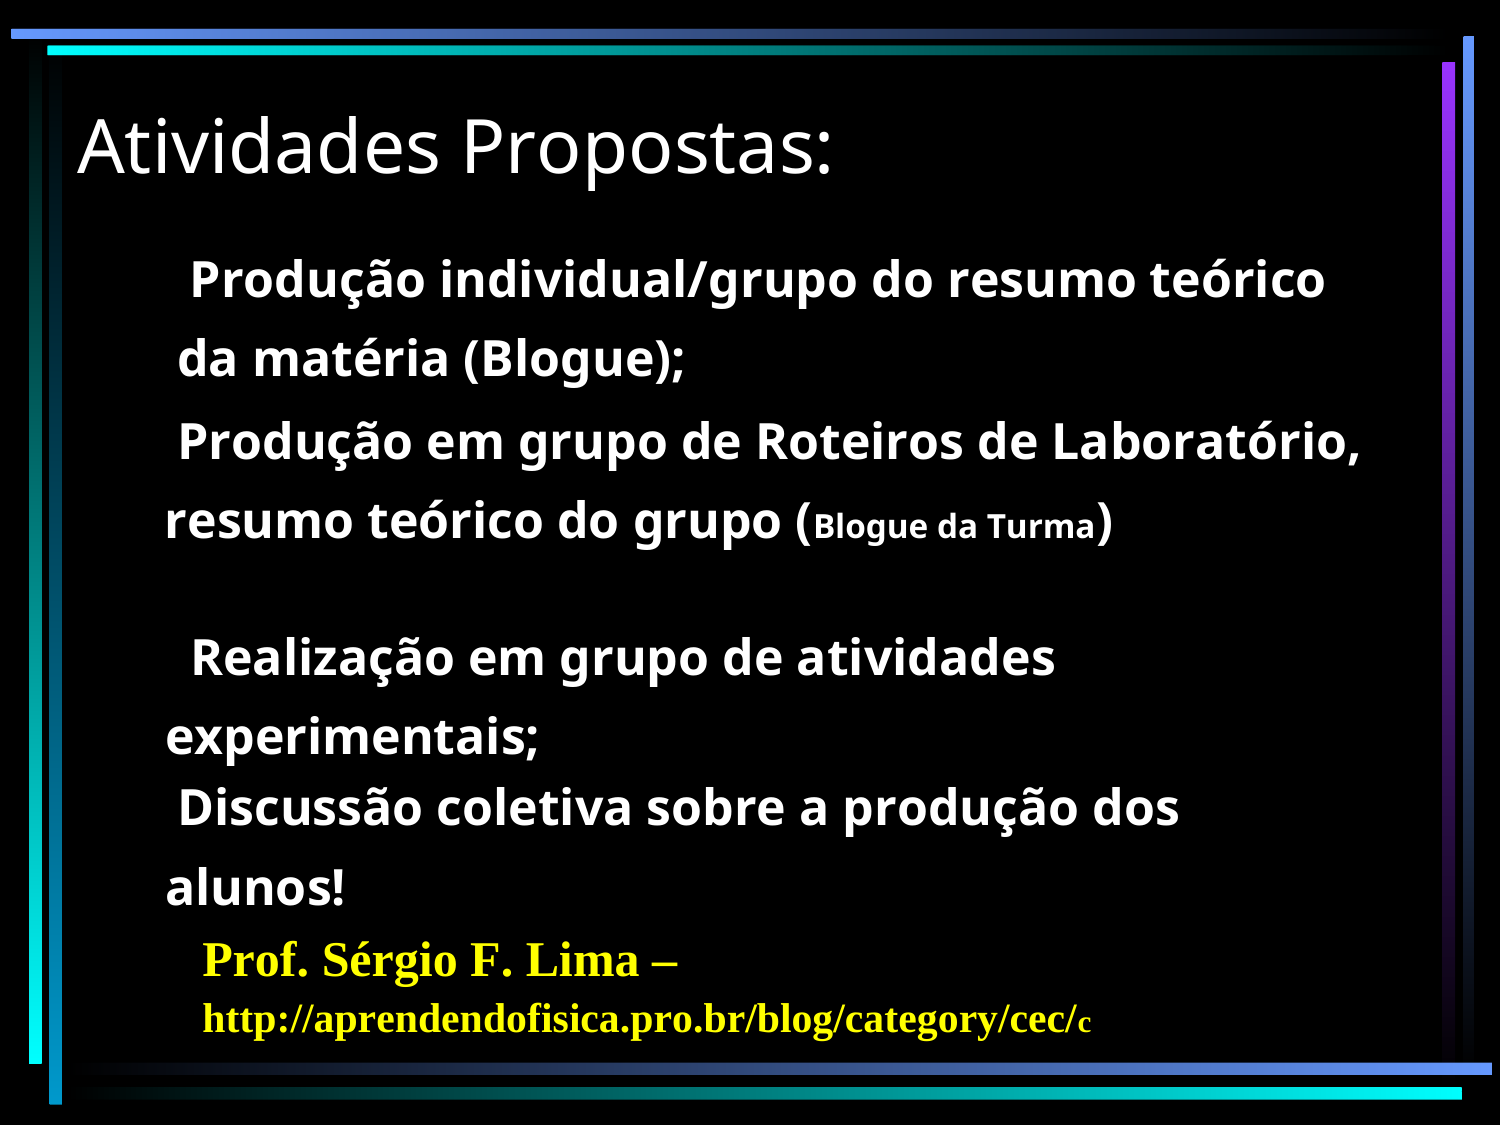

# Atividades Propostas:
 Produção individual/grupo do resumo teórico da matéria (Blogue);
 Produção em grupo de Roteiros de Laboratório, resumo teórico do grupo (Blogue da Turma)‏
 Realização em grupo de atividades experimentais;
 Discussão coletiva sobre a produção dos alunos!!
Prof. Sérgio F. Lima – http://aprendendofisica.pro.br/blog/category/cec/c